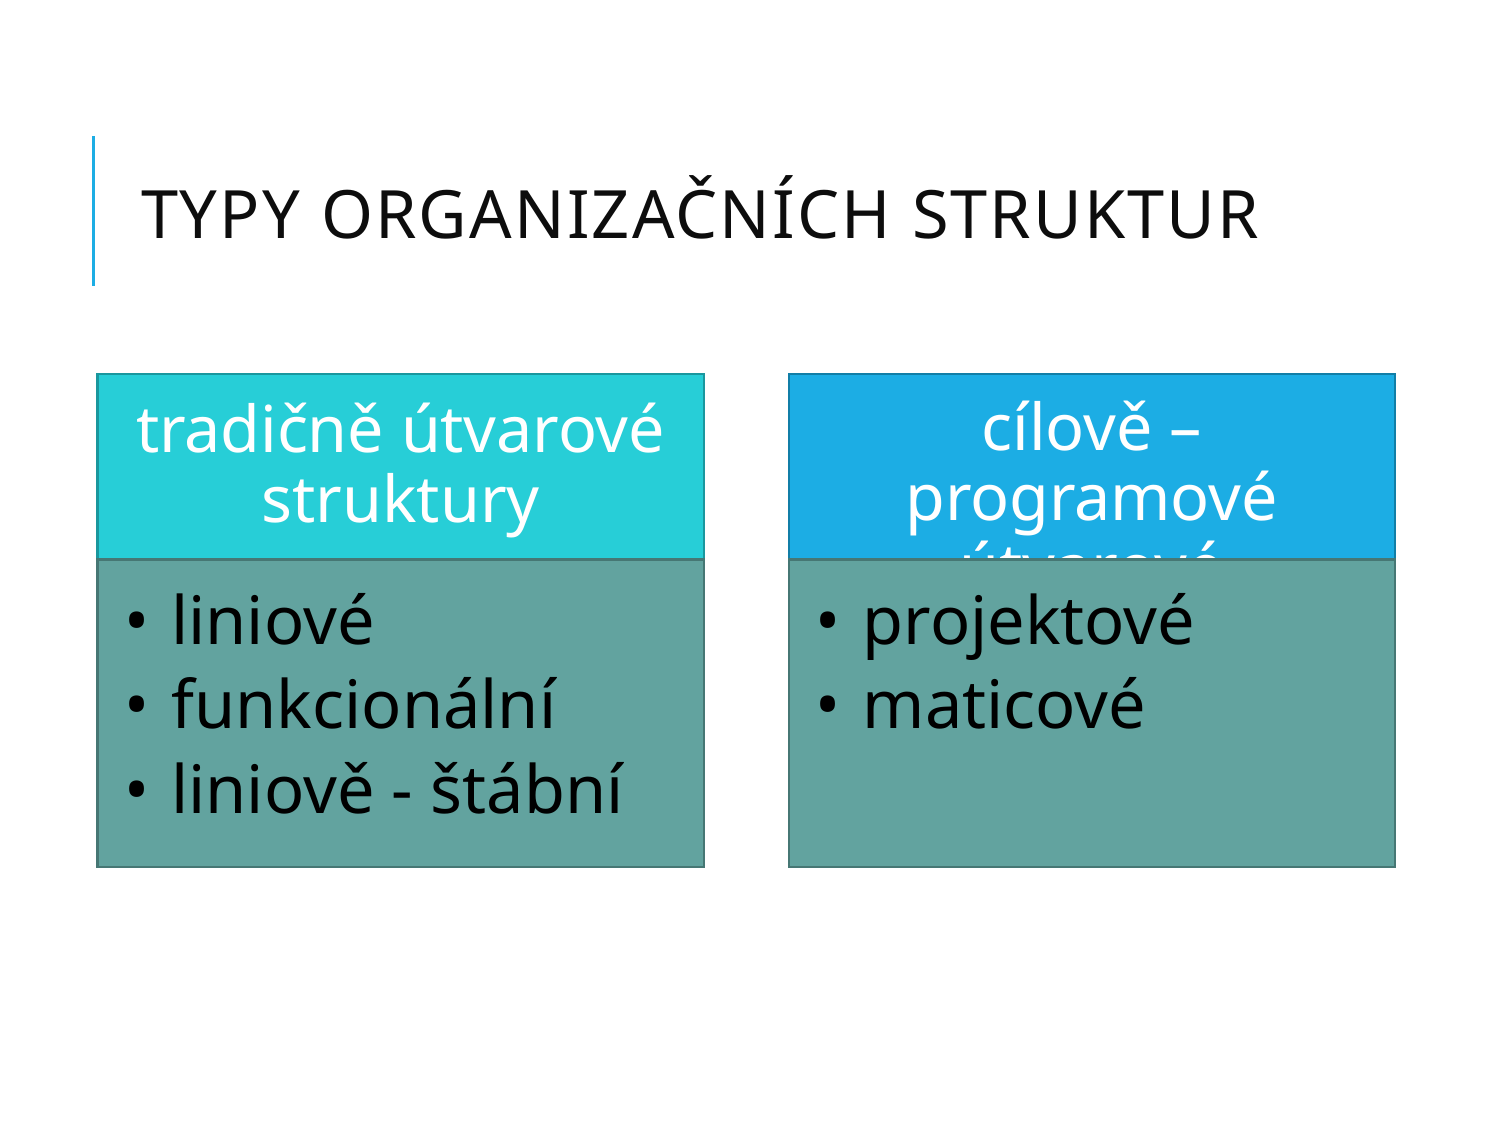

# Typy organizačních struktur
tradičně útvarové struktury
cílově – programové útvarové struktury
liniové
funkcionální
liniově - štábní
projektové
maticové